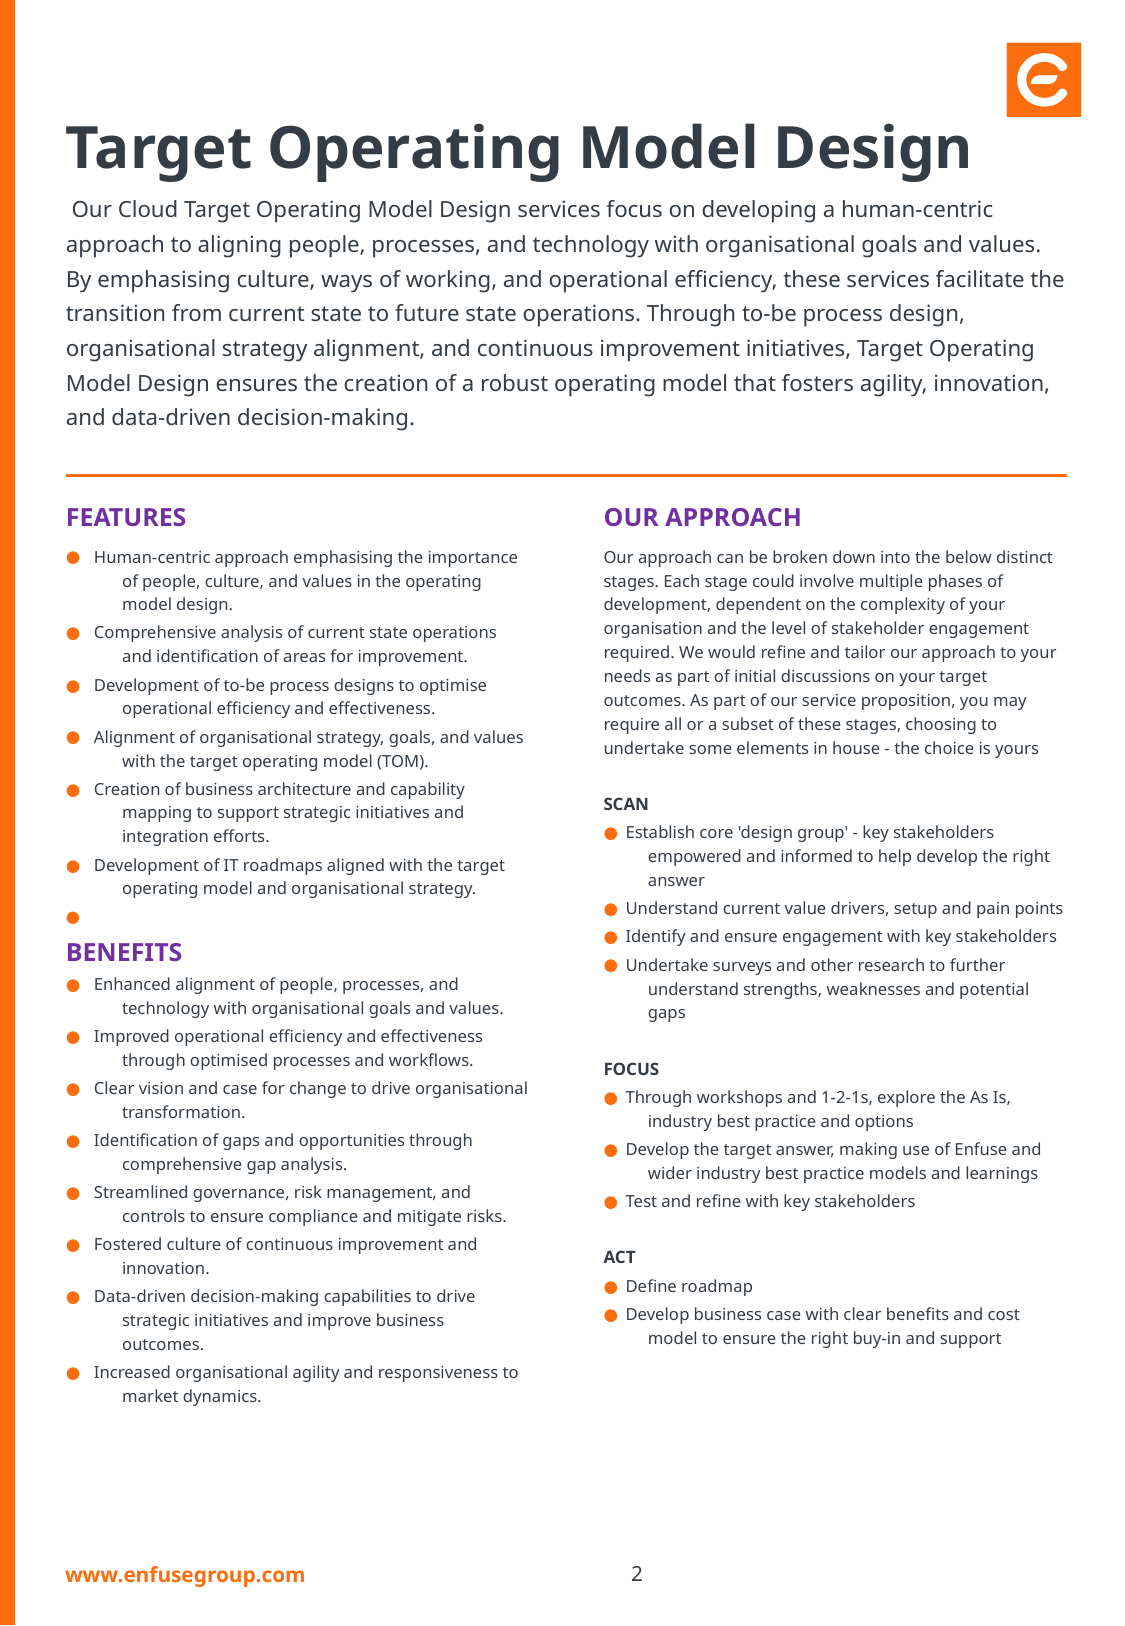

Target Operating Model Design
 Our Cloud Target Operating Model Design services focus on developing a human-centric approach to aligning people, processes, and technology with organisational goals and values. By emphasising culture, ways of working, and operational efficiency, these services facilitate the transition from current state to future state operations. Through to-be process design, organisational strategy alignment, and continuous improvement initiatives, Target Operating Model Design ensures the creation of a robust operating model that fosters agility, innovation, and data-driven decision-making.
FEATURES
OUR APPROACH
Human-centric approach emphasising the importance of people, culture, and values in the operating model design.
Comprehensive analysis of current state operations and identification of areas for improvement.
Development of to-be process designs to optimise operational efficiency and effectiveness.
Alignment of organisational strategy, goals, and values with the target operating model (TOM).
Creation of business architecture and capability mapping to support strategic initiatives and integration efforts.
Development of IT roadmaps aligned with the target operating model and organisational strategy.
BENEFITS
Enhanced alignment of people, processes, and technology with organisational goals and values.
Improved operational efficiency and effectiveness through optimised processes and workflows.
Clear vision and case for change to drive organisational transformation.
Identification of gaps and opportunities through comprehensive gap analysis.
Streamlined governance, risk management, and controls to ensure compliance and mitigate risks.
Fostered culture of continuous improvement and innovation.
Data-driven decision-making capabilities to drive strategic initiatives and improve business outcomes.
Increased organisational agility and responsiveness to market dynamics.
Our approach can be broken down into the below distinct stages. Each stage could involve multiple phases of development, dependent on the complexity of your organisation and the level of stakeholder engagement required. We would refine and tailor our approach to your needs as part of initial discussions on your target outcomes. As part of our service proposition, you may require all or a subset of these stages, choosing to undertake some elements in house - the choice is yours
SCAN
Establish core 'design group' - key stakeholders empowered and informed to help develop the right answer
Understand current value drivers, setup and pain points
Identify and ensure engagement with key stakeholders
Undertake surveys and other research to further understand strengths, weaknesses and potential gaps
FOCUS
Through workshops and 1-2-1s, explore the As Is, industry best practice and options
Develop the target answer, making use of Enfuse and wider industry best practice models and learnings
Test and refine with key stakeholders
ACT
Define roadmap
Develop business case with clear benefits and cost model to ensure the right buy-in and support